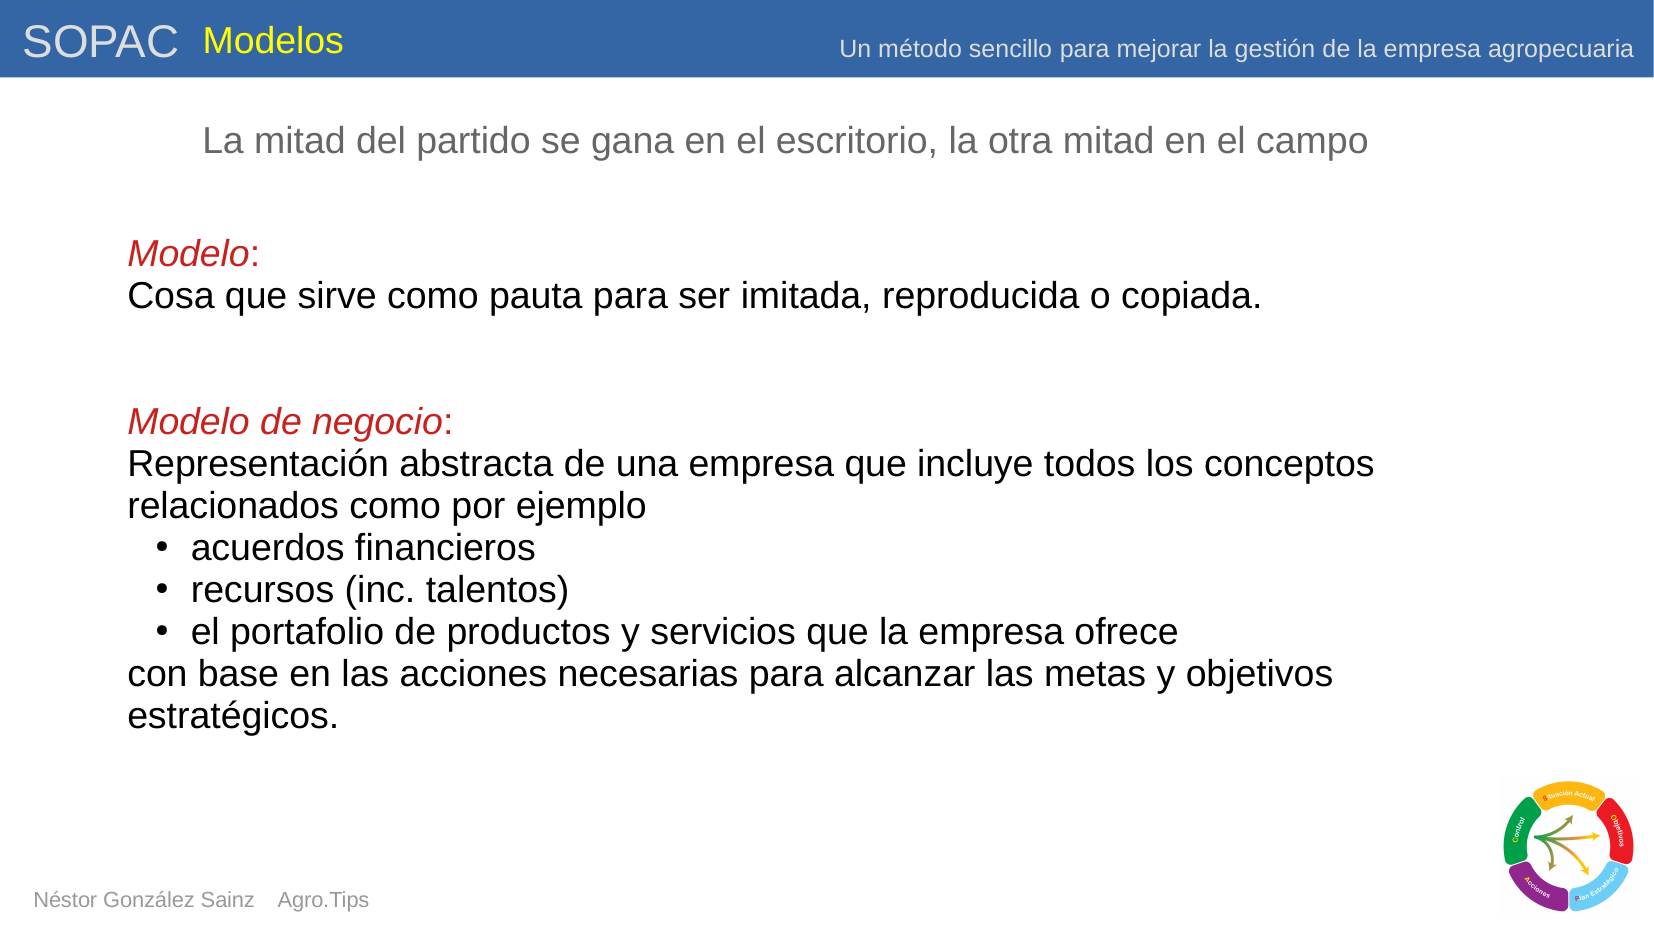

Modelos
La mitad del partido se gana en el escritorio, la otra mitad en el campo
Modelo:
Cosa que sirve como pauta para ser imitada, reproducida o copiada.
Modelo de negocio:
Representación abstracta de una empresa que incluye todos los conceptos relacionados como por ejemplo
acuerdos financieros
recursos (inc. talentos)
el portafolio de productos y servicios que la empresa ofrece
con base en las acciones necesarias para alcanzar las metas y objetivos estratégicos.